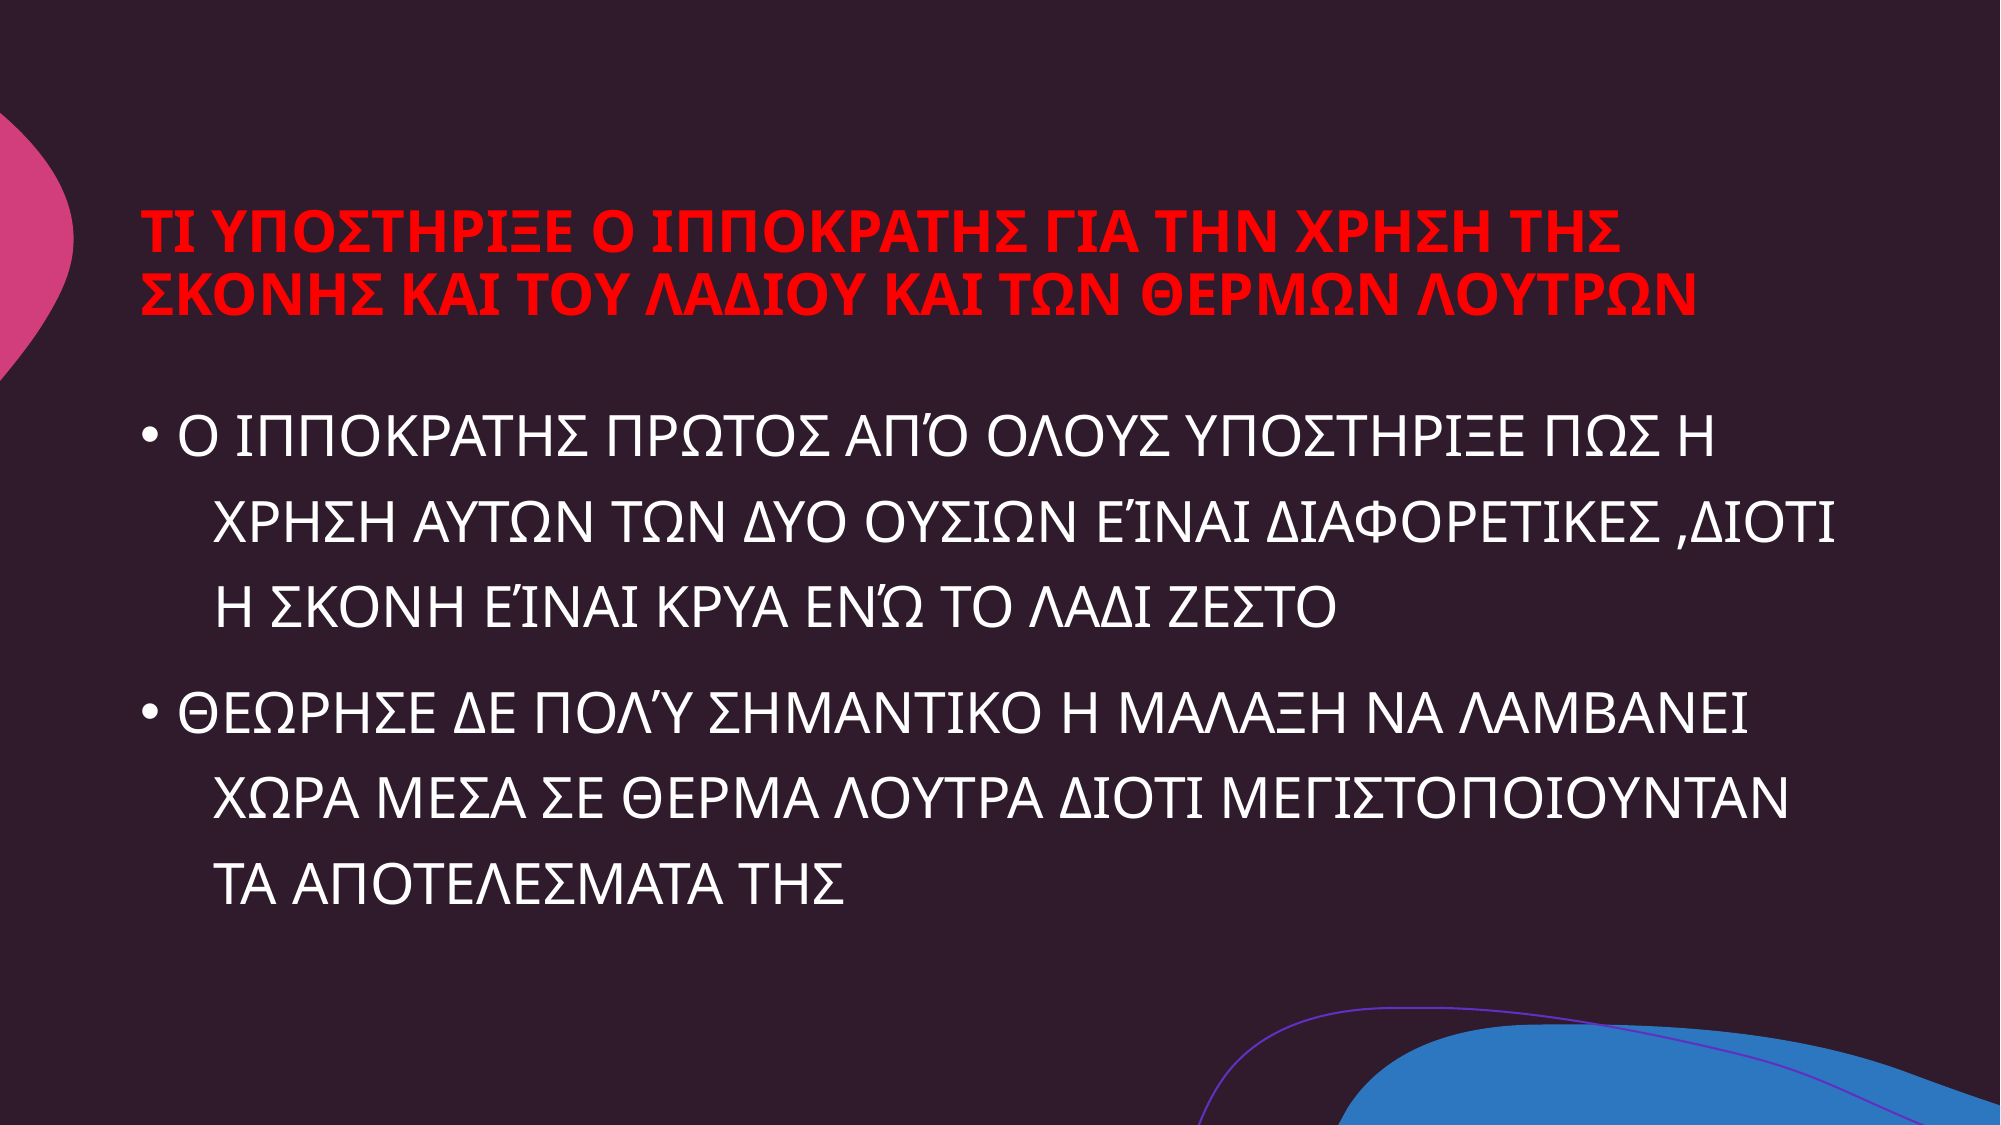

# ΤΙ ΥΠΟΣΤΗΡΙΞΕ Ο ΙΠΠΟΚΡΑΤΗΣ ΓΙΑ ΤΗΝ ΧΡΗΣΗ ΤΗΣ ΣΚΟΝΗΣ ΚΑΙ ΤΟΥ ΛΑΔΙΟΥ ΚΑΙ ΤΩΝ ΘΕΡΜΩΝ ΛΟΥΤΡΩΝ
Ο ΙΠΠΟΚΡΑΤΗΣ ΠΡΩΤΟΣ ΑΠΌ ΟΛΟΥΣ ΥΠΟΣΤΗΡΙΞΕ ΠΩΣ Η ΧΡΗΣΗ ΑΥΤΩΝ ΤΩΝ ΔΥΟ ΟΥΣΙΩΝ ΕΊΝΑΙ ΔΙΑΦΟΡΕΤΙΚΕΣ ,ΔΙΟΤΙ Η ΣΚΟΝΗ ΕΊΝΑΙ ΚΡΥΑ ΕΝΏ ΤΟ ΛΑΔΙ ΖΕΣΤΟ
ΘΕΩΡΗΣΕ ΔΕ ΠΟΛΎ ΣΗΜΑΝΤΙΚΟ Η ΜΑΛΑΞΗ ΝΑ ΛΑΜΒΑΝΕΙ ΧΩΡΑ ΜΕΣΑ ΣΕ ΘΕΡΜΑ ΛΟΥΤΡΑ ΔΙΟΤΙ ΜΕΓΙΣΤΟΠΟΙΟΥΝΤΑΝ ΤΑ ΑΠΟΤΕΛΕΣΜΑΤΑ ΤΗΣ